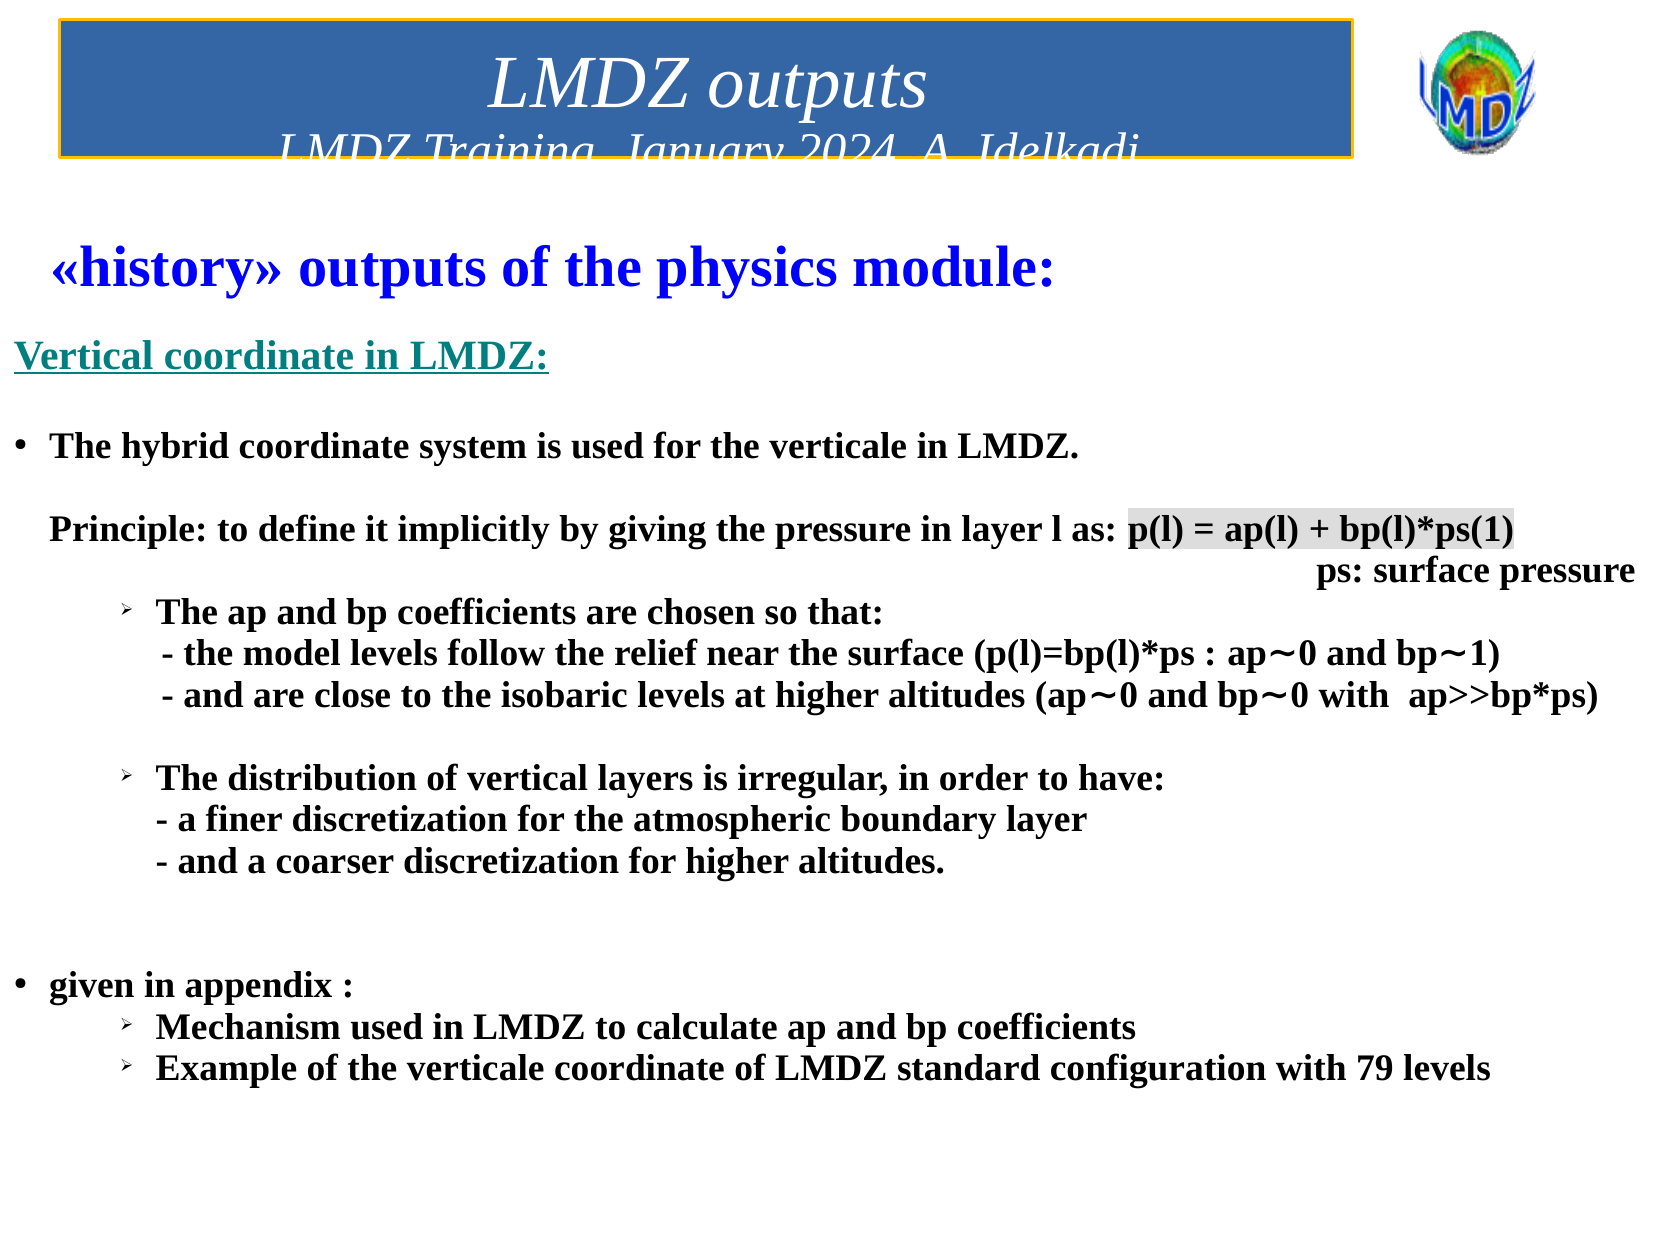

LMDZ outputs
LMDZ Training, January 2024, A. Idelkadi
«history» outputs of the physics module:
Vertical coordinate in LMDZ:
The hybrid coordinate system is used for the verticale in LMDZ.
Principle: to define it implicitly by giving the pressure in layer l as: p(l) = ap(l) + bp(l)*ps(1)
 																	 ps: surface pressure
The ap and bp coefficients are chosen so that:
		- the model levels follow the relief near the surface (p(l)=bp(l)*ps : ap∼0 and bp∼1)
		- and are close to the isobaric levels at higher altitudes (ap∼0 and bp∼0 with ap>>bp*ps)
The distribution of vertical layers is irregular, in order to have:
- a finer discretization for the atmospheric boundary layer
- and a coarser discretization for higher altitudes.
given in appendix :
Mechanism used in LMDZ to calculate ap and bp coefficients
Example of the verticale coordinate of LMDZ standard configuration with 79 levels